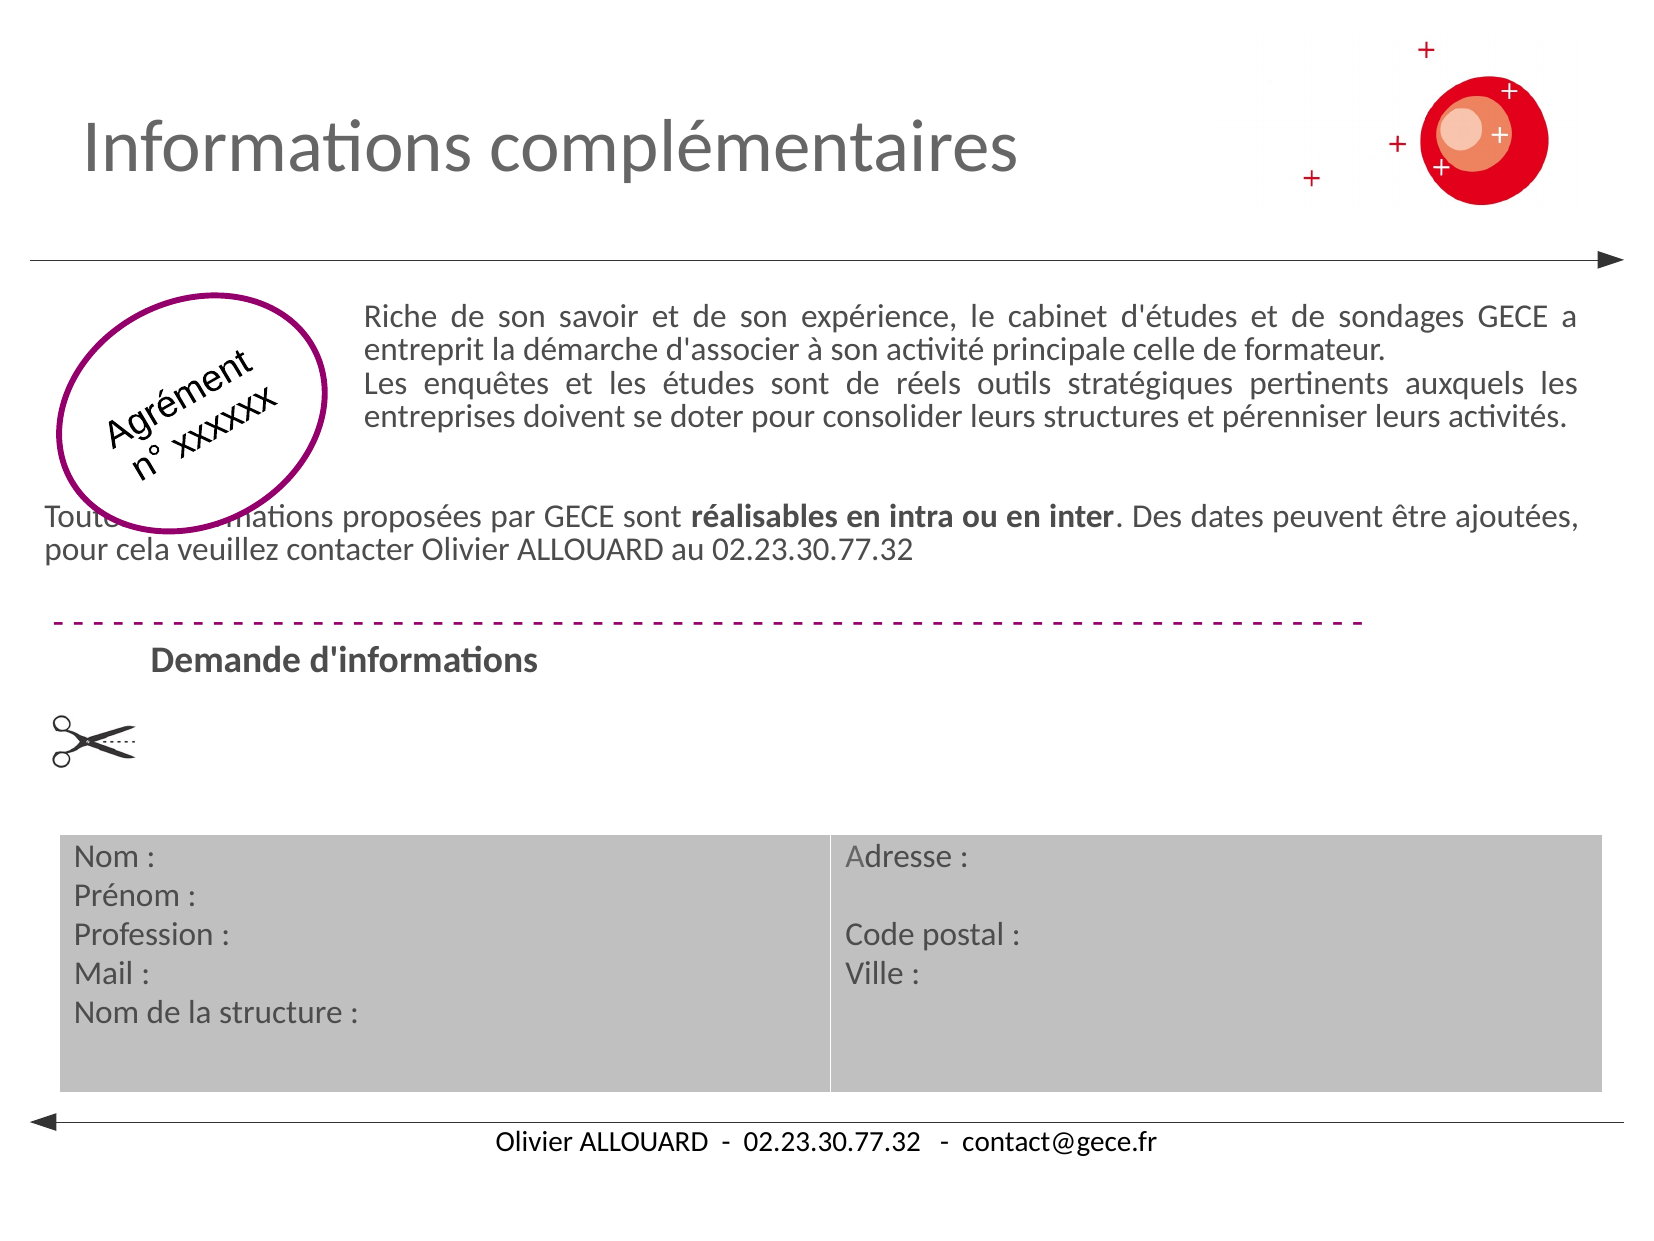

# Informations complémentaires
Riche de son savoir et de son expérience, le cabinet d'études et de sondages GECE a entreprit la démarche d'associer à son activité principale celle de formateur.
Les enquêtes et les études sont de réels outils stratégiques pertinents auxquels les entreprises doivent se doter pour consolider leurs structures et pérenniser leurs activités.
Toutes les formations proposées par GECE sont réalisables en intra ou en inter. Des dates peuvent être ajoutées, pour cela veuillez contacter Olivier ALLOUARD au 02.23.30.77.32
 - - - - - - - - - - - - - - - - - - - - - - - - - - - - - - - - - - - - - - - - - - - - - - - - - - - - - - - - - - - - - - - - - -
Demande d'informations
Agrément
n° xxxxxx
| Nom : Prénom : Profession : Mail : Nom de la structure : | Adresse : Code postal : Ville : |
| --- | --- |
Olivier ALLOUARD - 02.23.30.77.32 - contact@gece.fr